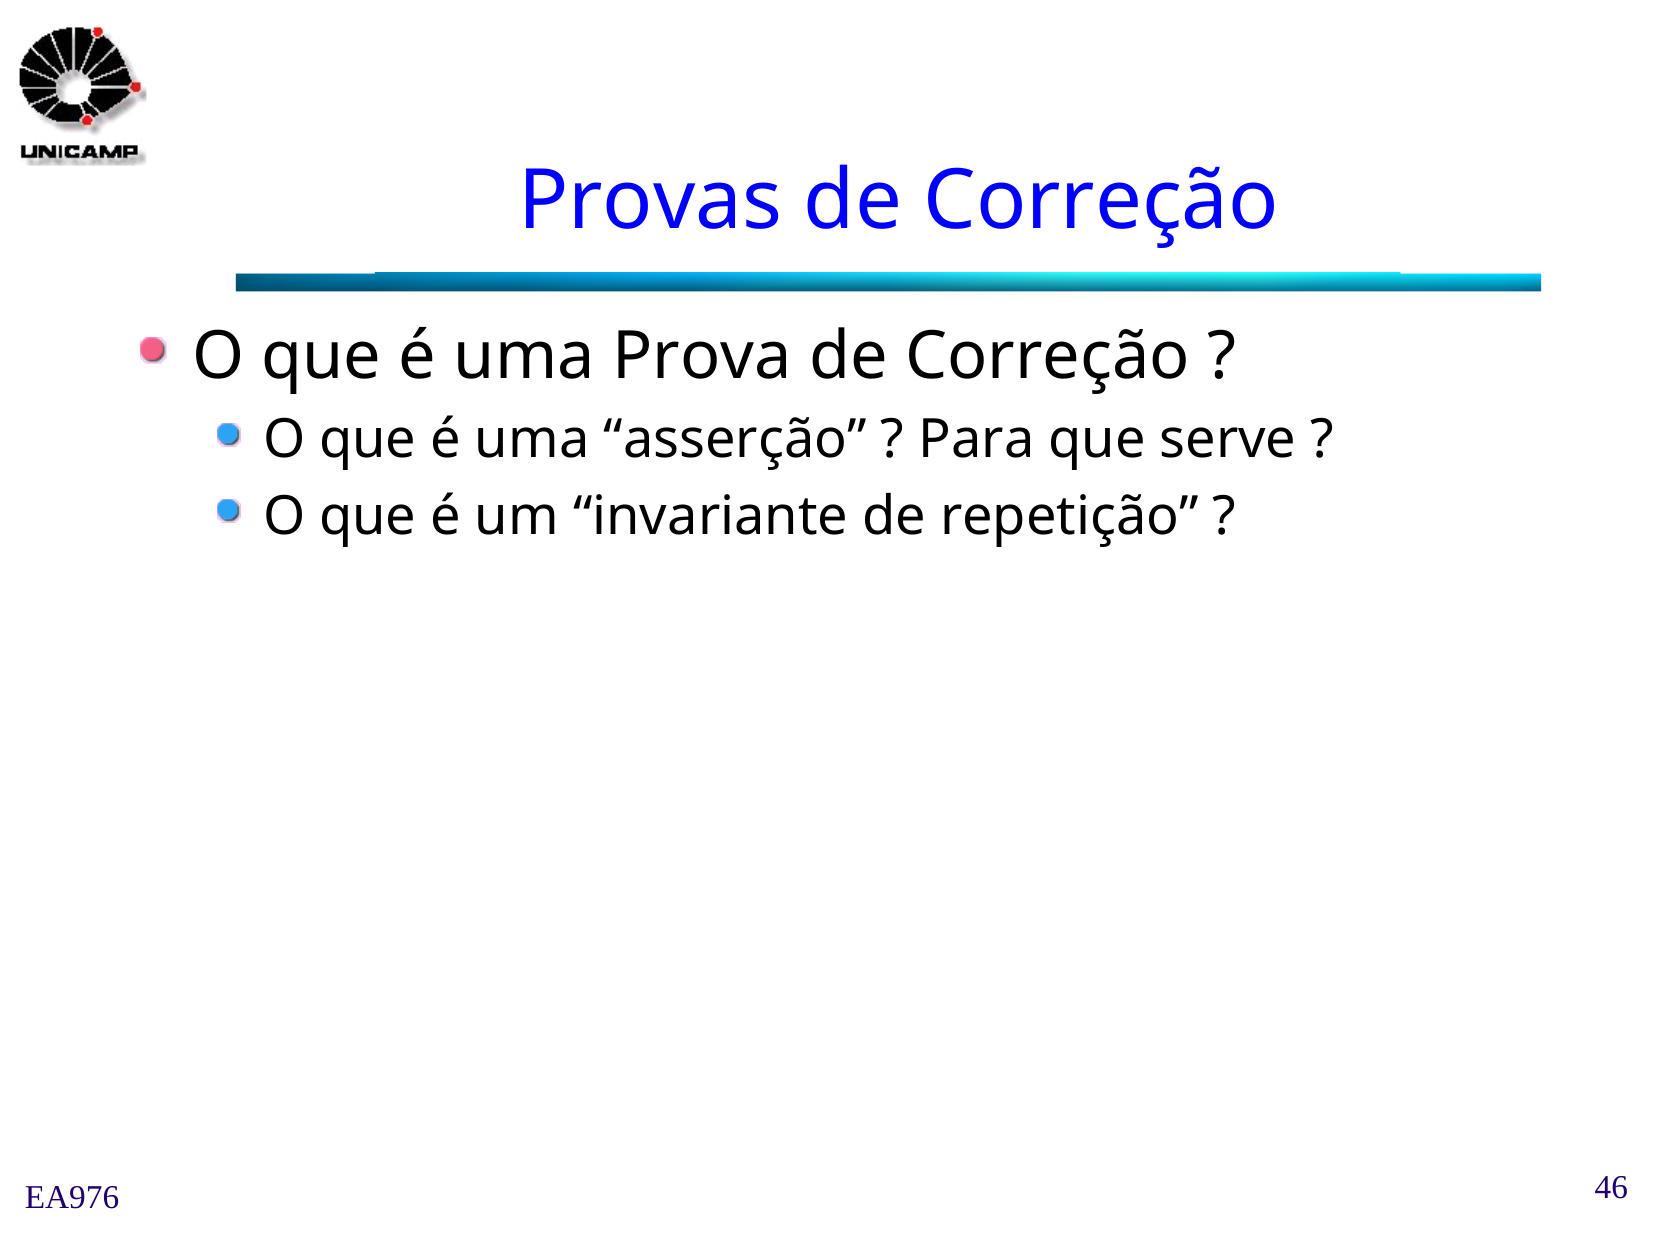

# Provas de Correção
O que é uma Prova de Correção ?
O que é uma “asserção” ? Para que serve ?
O que é um “invariante de repetição” ?
46